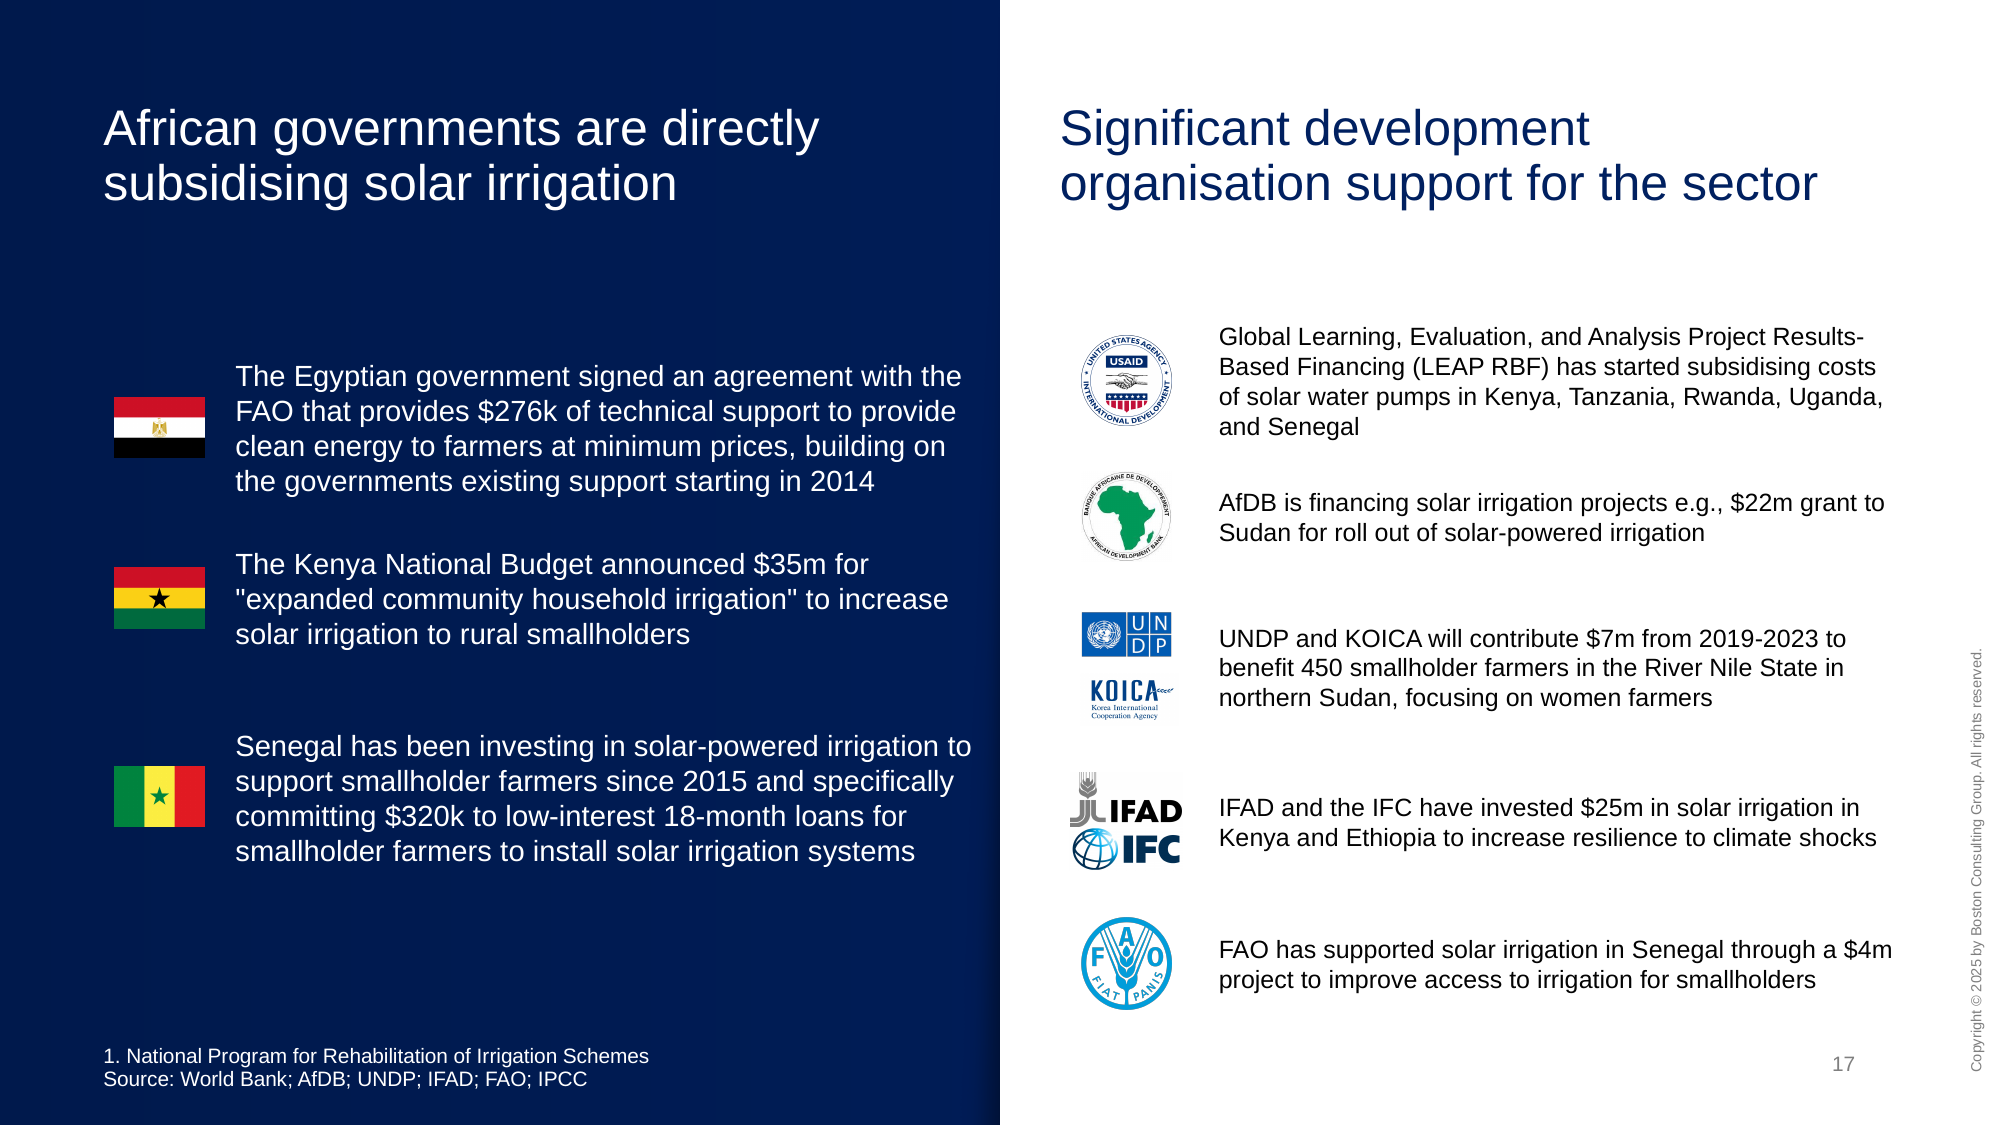

# African governments are directly subsidising solar irrigation
Significant development organisation support for the sector
Global Learning, Evaluation, and Analysis Project Results-Based Financing (LEAP RBF) has started subsidising costs of solar water pumps in Kenya, Tanzania, Rwanda, Uganda, and Senegal
The Egyptian government signed an agreement with the FAO that provides $276k of technical support to provide clean energy to farmers at minimum prices, building on the governments existing support starting in 2014
AfDB is financing solar irrigation projects e.g., $22m grant to Sudan for roll out of solar-powered irrigation
The Kenya National Budget announced $35m for "expanded community household irrigation" to increase solar irrigation to rural smallholders
UNDP and KOICA will contribute $7m from 2019-2023 to benefit 450 smallholder farmers in the River Nile State in northern Sudan, focusing on women farmers
Senegal has been investing in solar-powered irrigation to support smallholder farmers since 2015 and specifically committing $320k to low-interest 18-month loans for smallholder farmers to install solar irrigation systems
IFAD and the IFC have invested $25m in solar irrigation in Kenya and Ethiopia to increase resilience to climate shocks
FAO has supported solar irrigation in Senegal through a $4m project to improve access to irrigation for smallholders
1. National Program for Rehabilitation of Irrigation Schemes
Source: World Bank; AfDB; UNDP; IFAD; FAO; IPCC